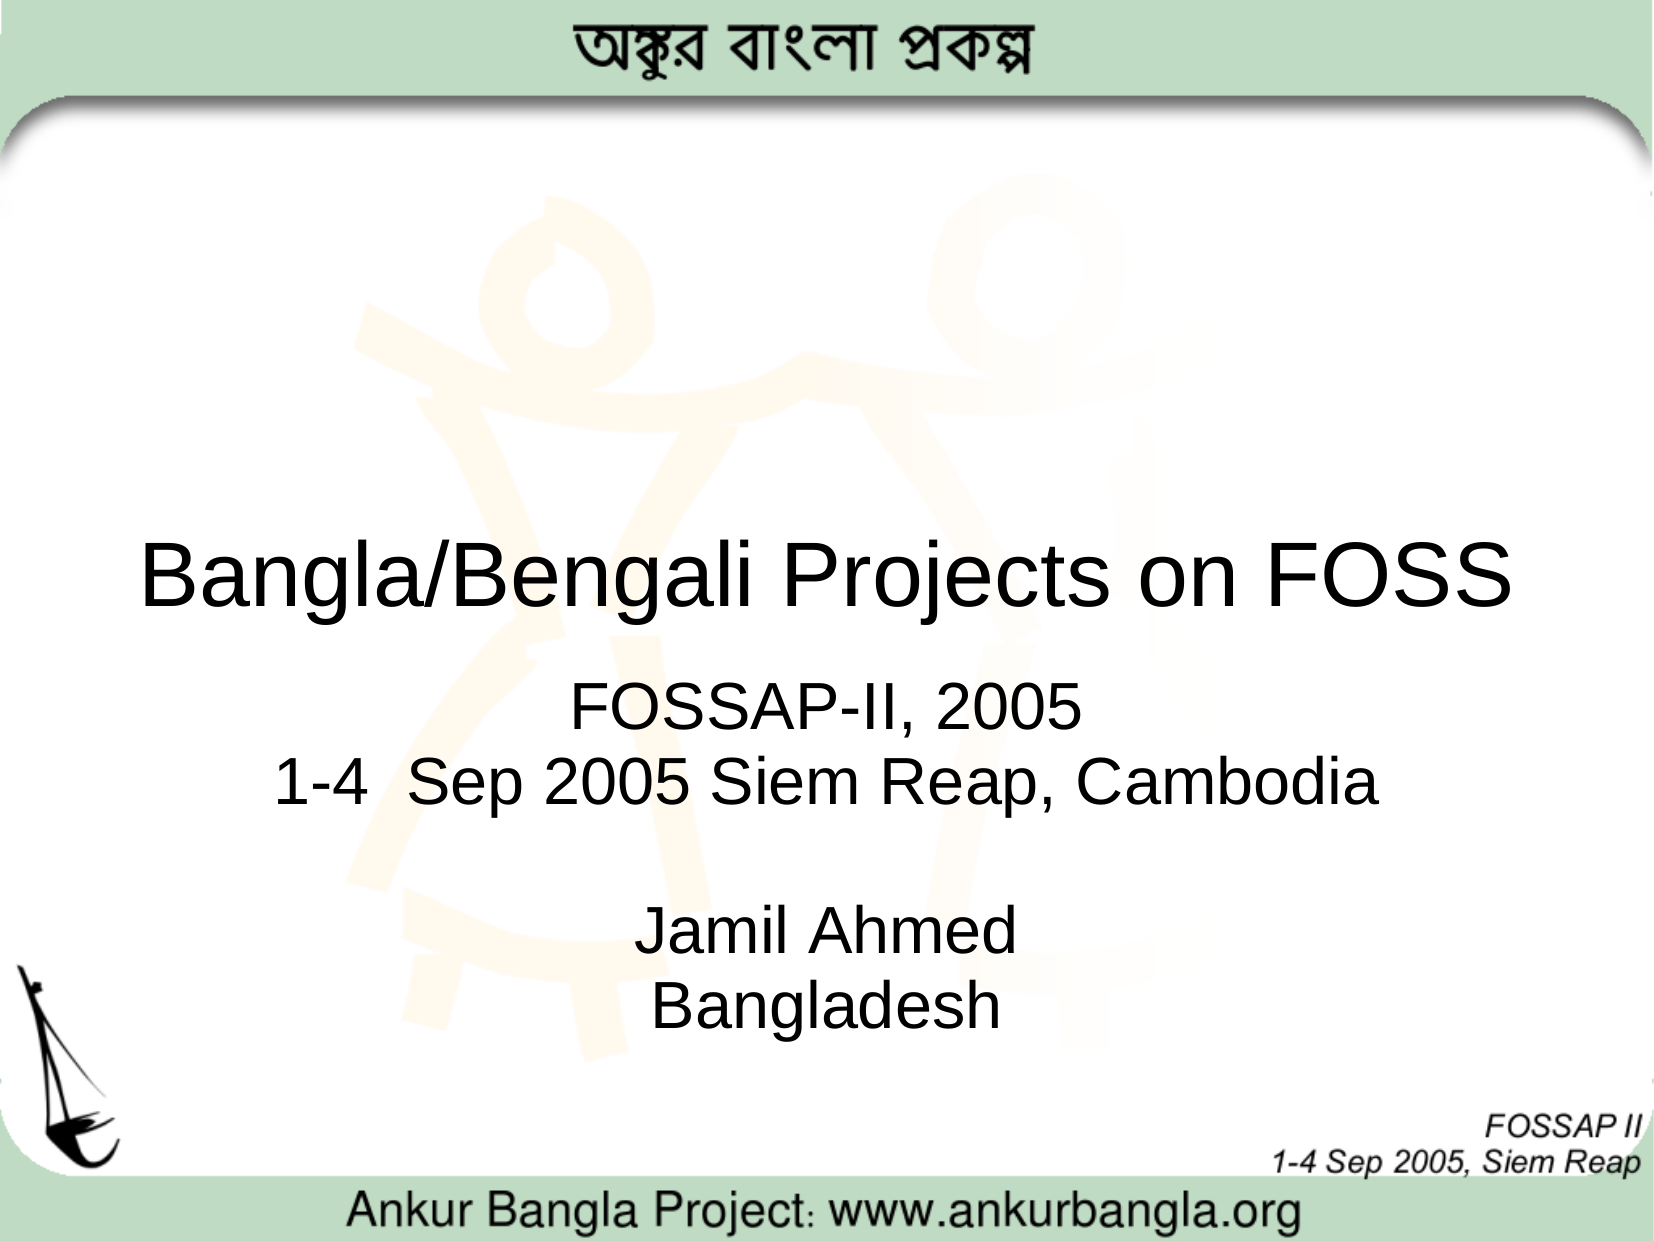

# Bangla/Bengali Projects on FOSS
FOSSAP-II, 2005
1-4 Sep 2005 Siem Reap, Cambodia
Jamil Ahmed
Bangladesh